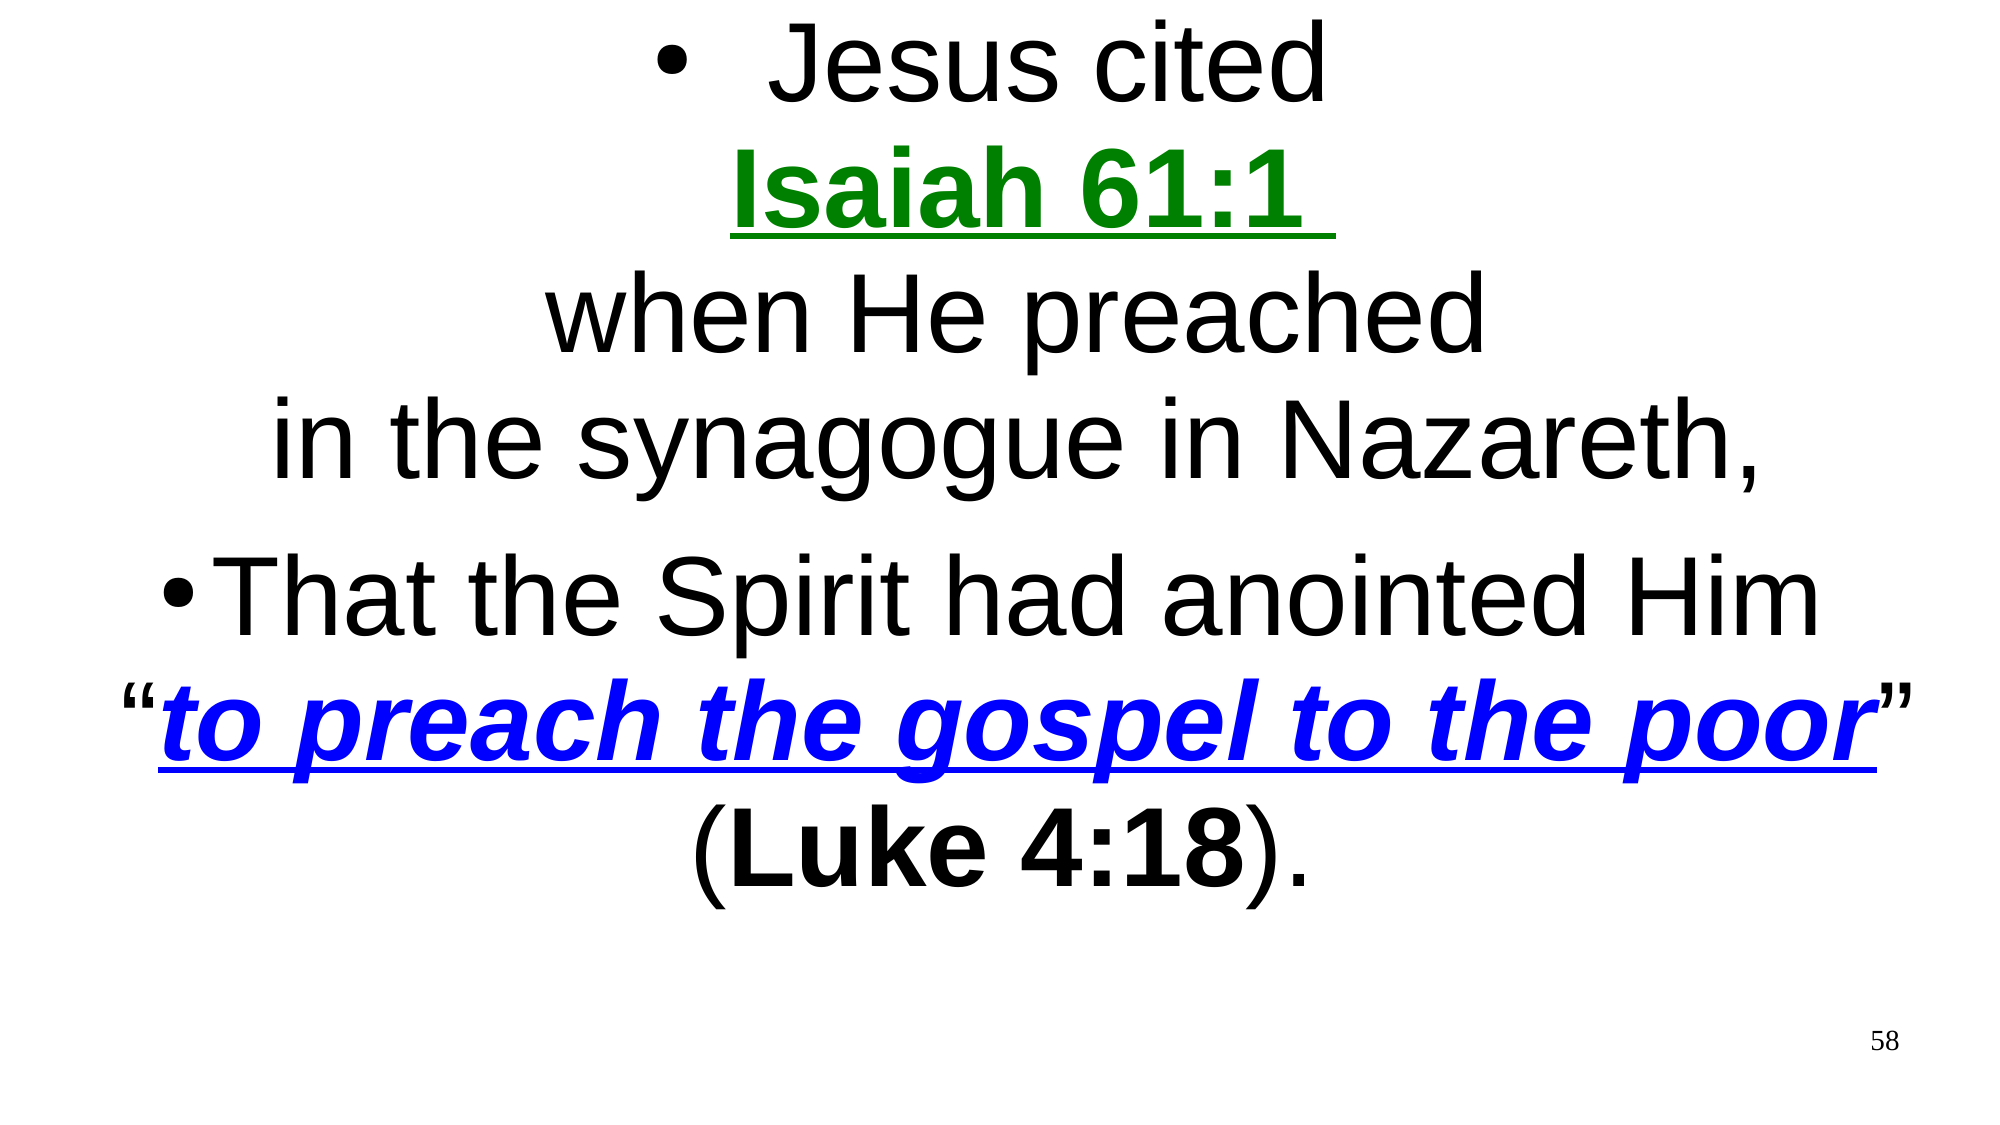

# Jesus cited  Isaiah 61:1  when He preached in the synagogue in Nazareth,
That the Spirit had anointed Him
“to preach the gospel to the poor”
(Luke 4:18).
58